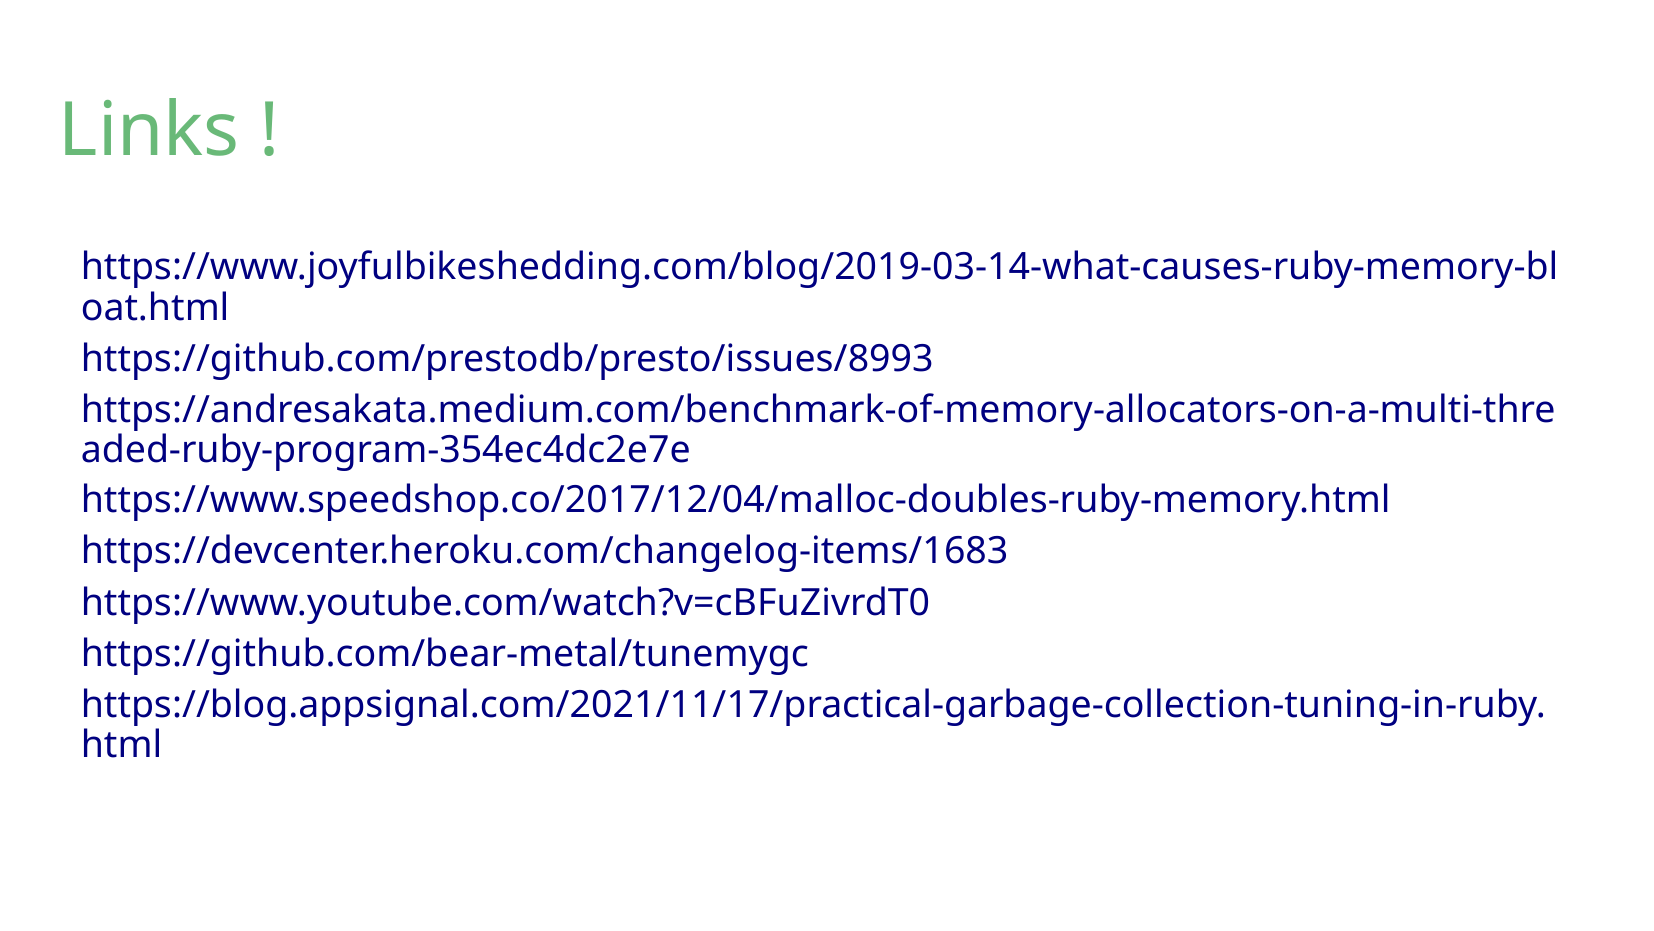

# Links !
https://www.joyfulbikeshedding.com/blog/2019-03-14-what-causes-ruby-memory-bloat.html
https://github.com/prestodb/presto/issues/8993
https://andresakata.medium.com/benchmark-of-memory-allocators-on-a-multi-threaded-ruby-program-354ec4dc2e7e
https://www.speedshop.co/2017/12/04/malloc-doubles-ruby-memory.html
https://devcenter.heroku.com/changelog-items/1683
https://www.youtube.com/watch?v=cBFuZivrdT0
https://github.com/bear-metal/tunemygc
https://blog.appsignal.com/2021/11/17/practical-garbage-collection-tuning-in-ruby.html